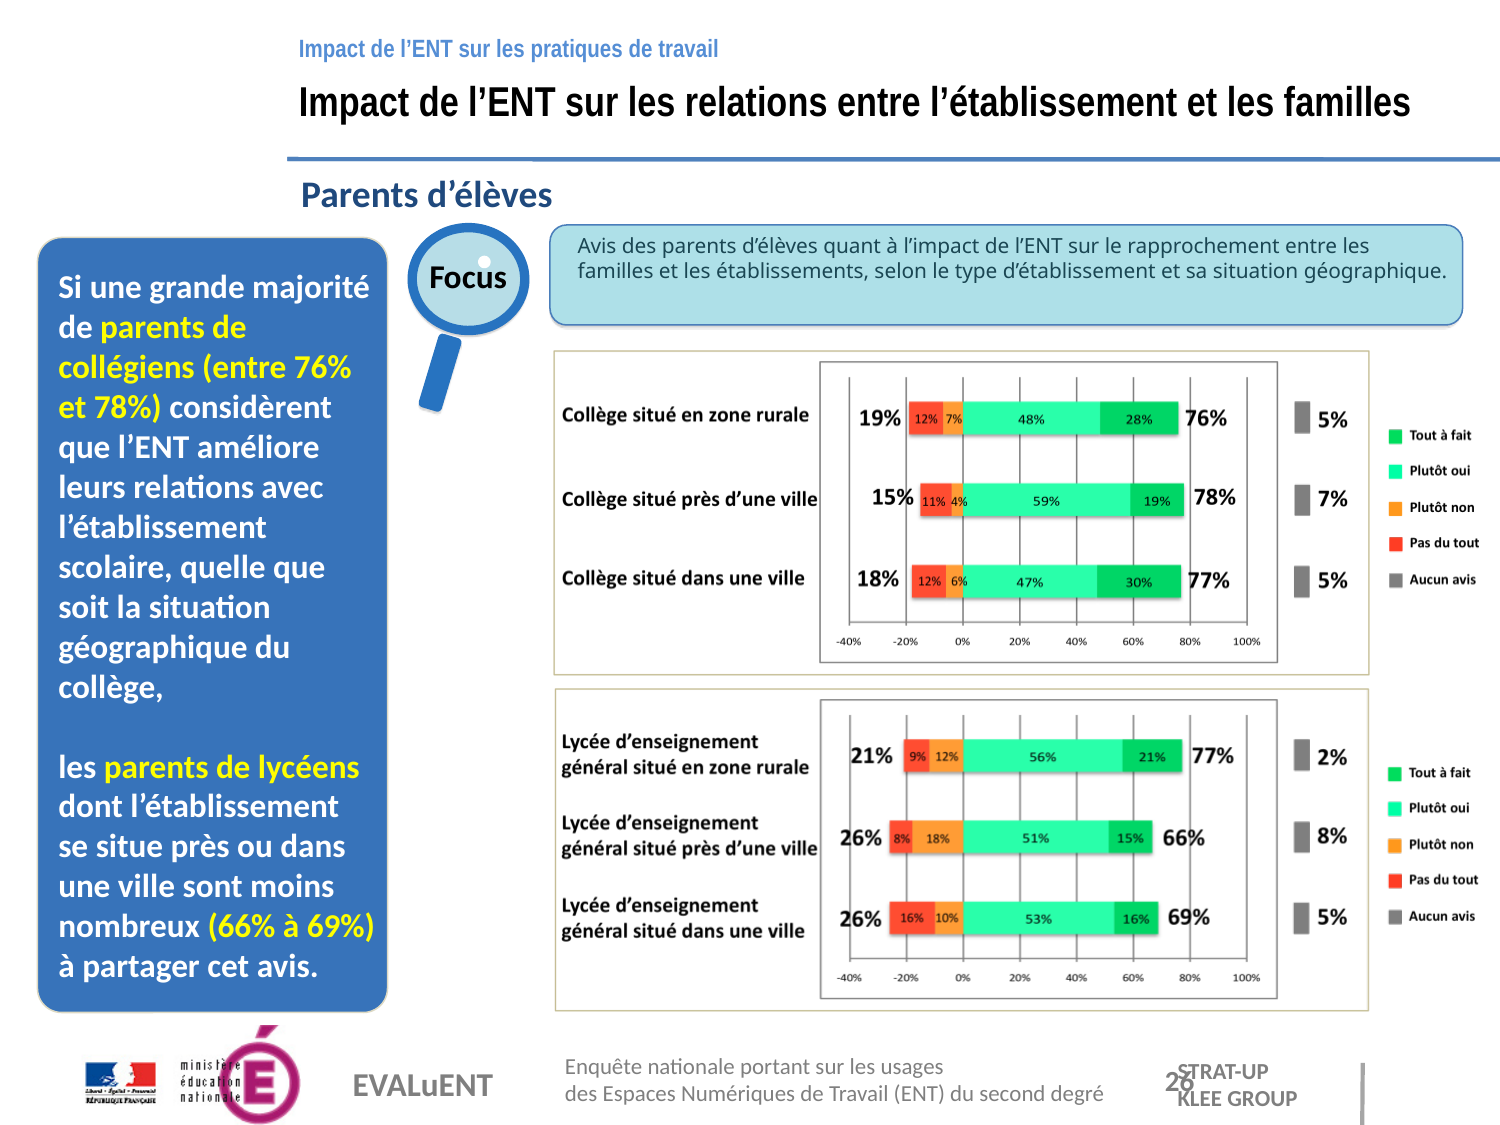

Impact de l’ENT sur les pratiques de travail
Impact de l’ENT sur les relations entre l’établissement et les familles
Parents d’élèves
Avis des parents d’élèves quant à l’impact de l’ENT sur le rapprochement entre les familles et les établissements, selon le type d’établissement et sa situation géographique.
Focus
Si une grande majorité de parents de collégiens (entre 76% et 78%) considèrent que l’ENT améliore leurs relations avec l’établissement scolaire, quelle que soit la situation géographique du collège,
les parents de lycéens dont l’établissement
se situe près ou dans une ville sont moins nombreux (66% à 69%) à partager cet avis.